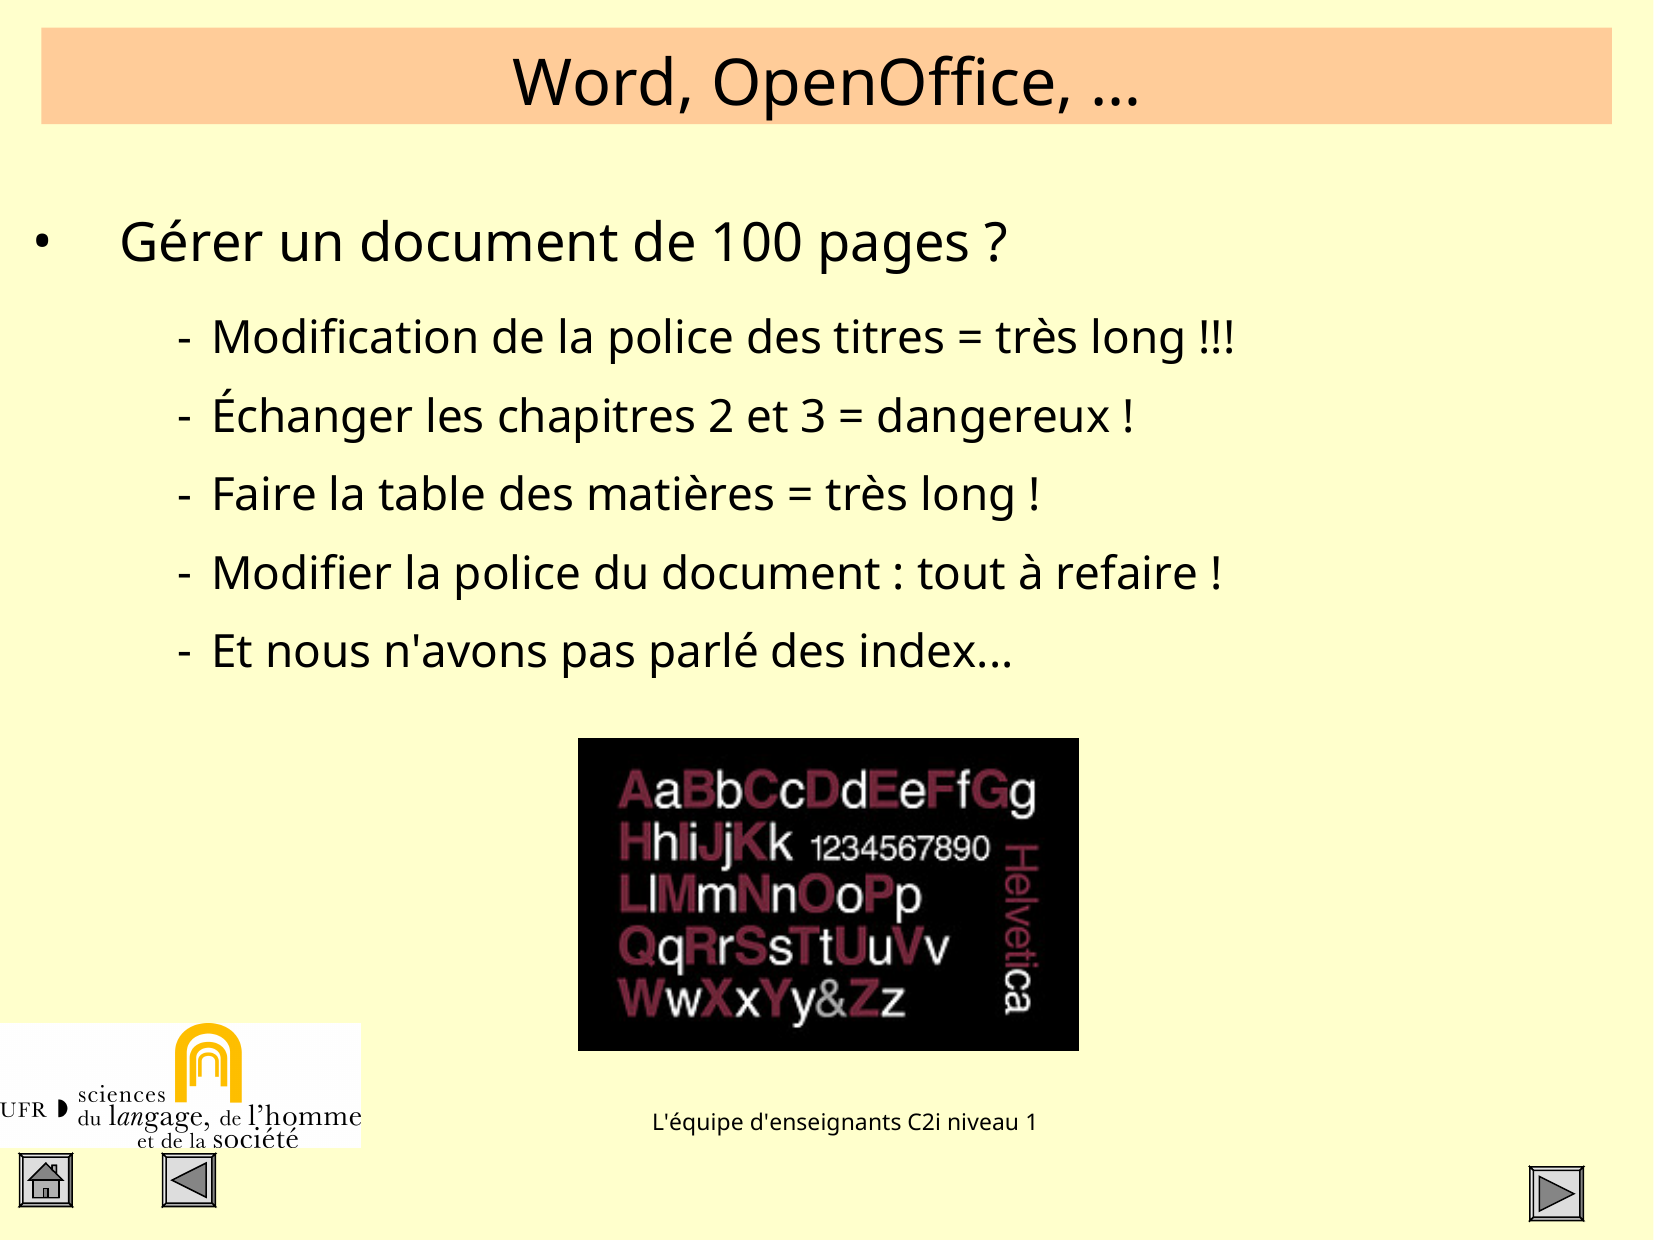

# Word, OpenOffice, …
Gérer un document de 100 pages ?
Modification de la police des titres = très long !!!
Échanger les chapitres 2 et 3 = dangereux !
Faire la table des matières = très long !
Modifier la police du document : tout à refaire !
Et nous n'avons pas parlé des index...